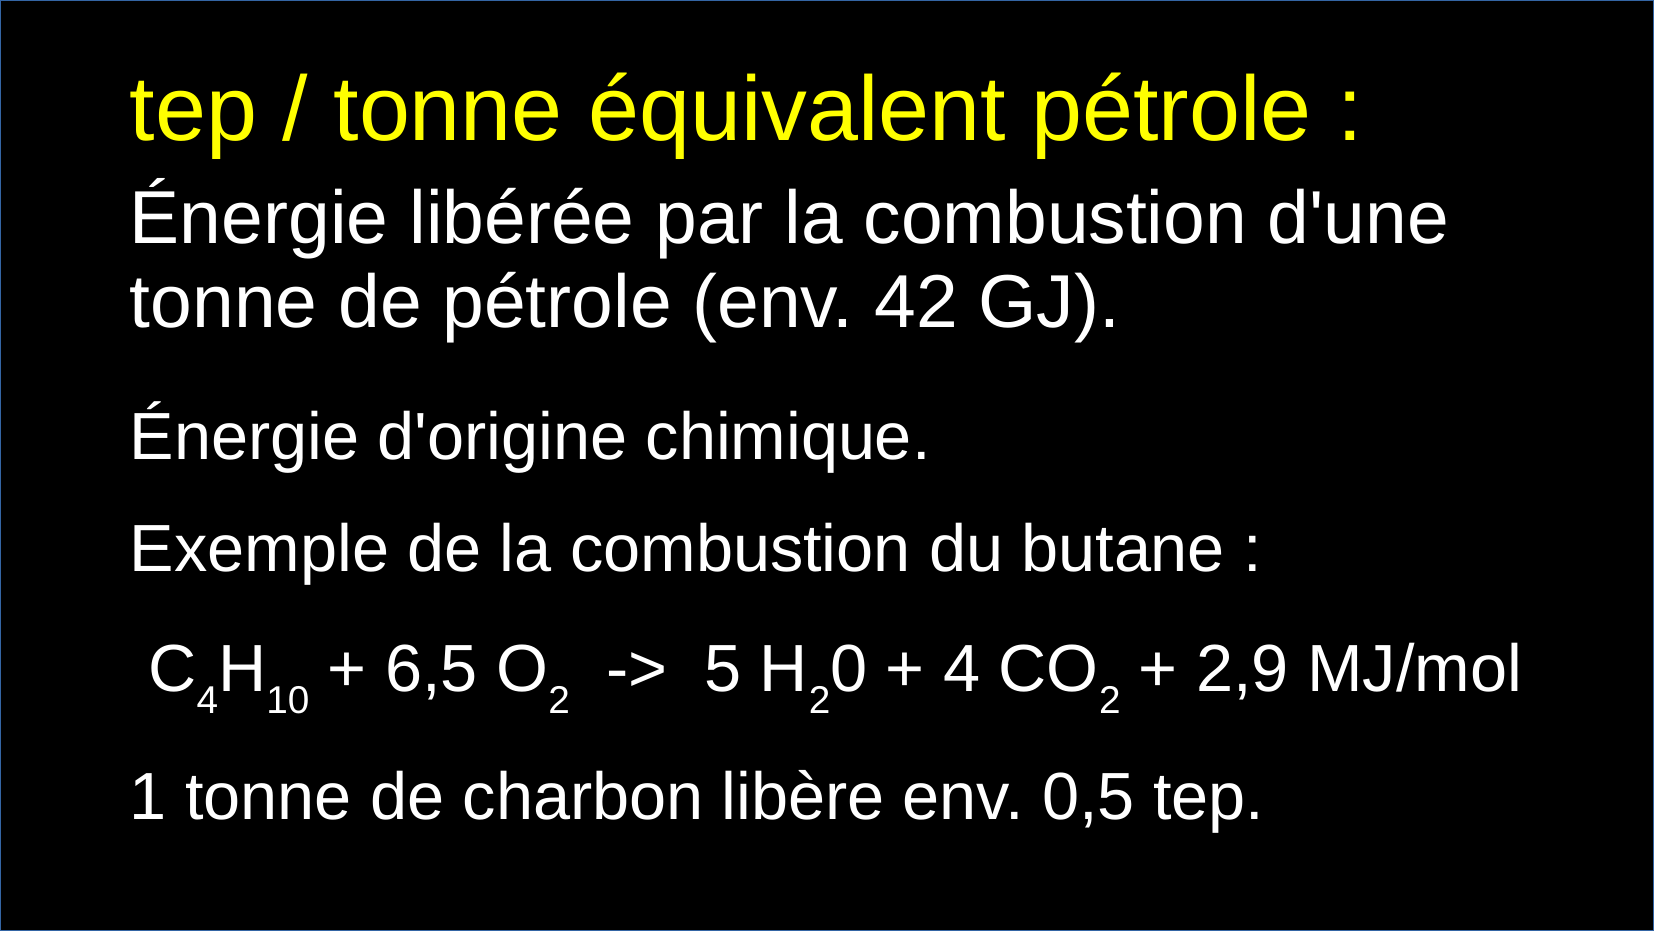

# tep / tonne équivalent pétrole :
Énergie libérée par la combustion d'une tonne de pétrole (env. 42 GJ).
Énergie d'origine chimique.
Exemple de la combustion du butane :
 C4H10 + 6,5 O2 -> 5 H20 + 4 CO2 + 2,9 MJ/mol
1 tonne de charbon libère env. 0,5 tep.